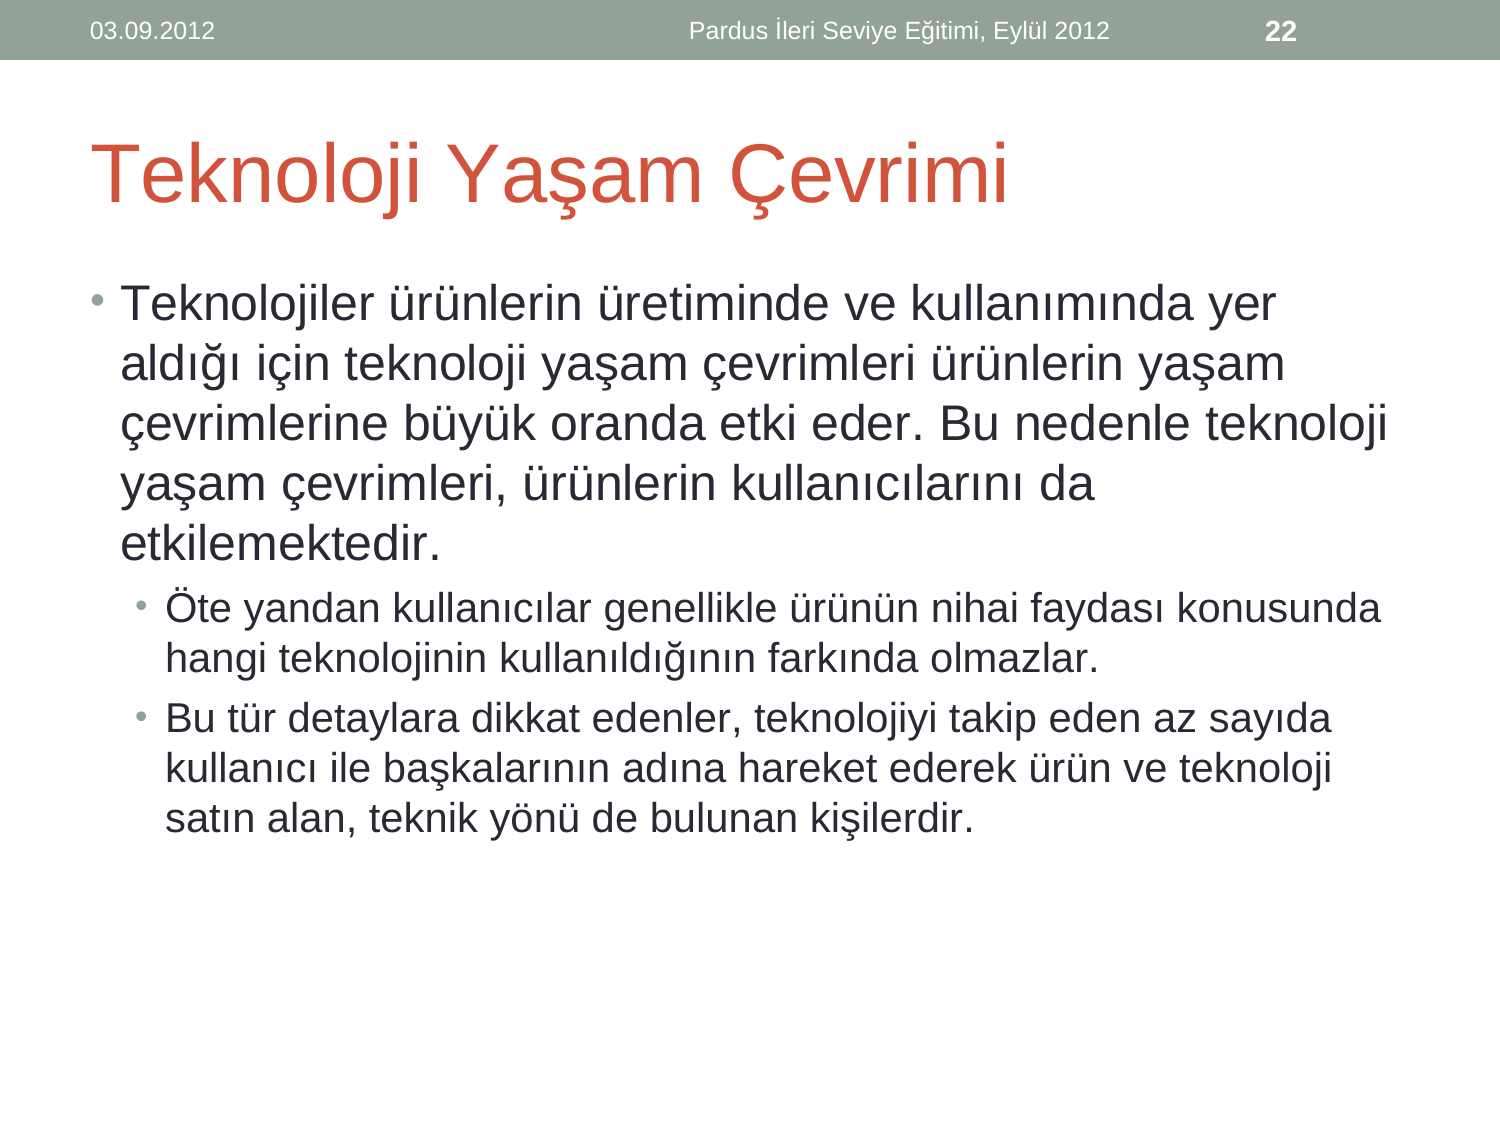

03.09.2012
Pardus İleri Seviye Eğitimi, Eylül 2012
# Teknoloji Yaşam Çevrimi
Teknolojiler ürünlerin üretiminde ve kullanımında yer aldığı için teknoloji yaşam çevrimleri ürünlerin yaşam çevrimlerine büyük oranda etki eder. Bu nedenle teknoloji yaşam çevrimleri, ürünlerin kullanıcılarını da etkilemektedir.
Öte yandan kullanıcılar genellikle ürünün nihai faydası konusunda hangi teknolojinin kullanıldığının farkında olmazlar.
Bu tür detaylara dikkat edenler, teknolojiyi takip eden az sayıda kullanıcı ile başkalarının adına hareket ederek ürün ve teknoloji satın alan, teknik yönü de bulunan kişilerdir.